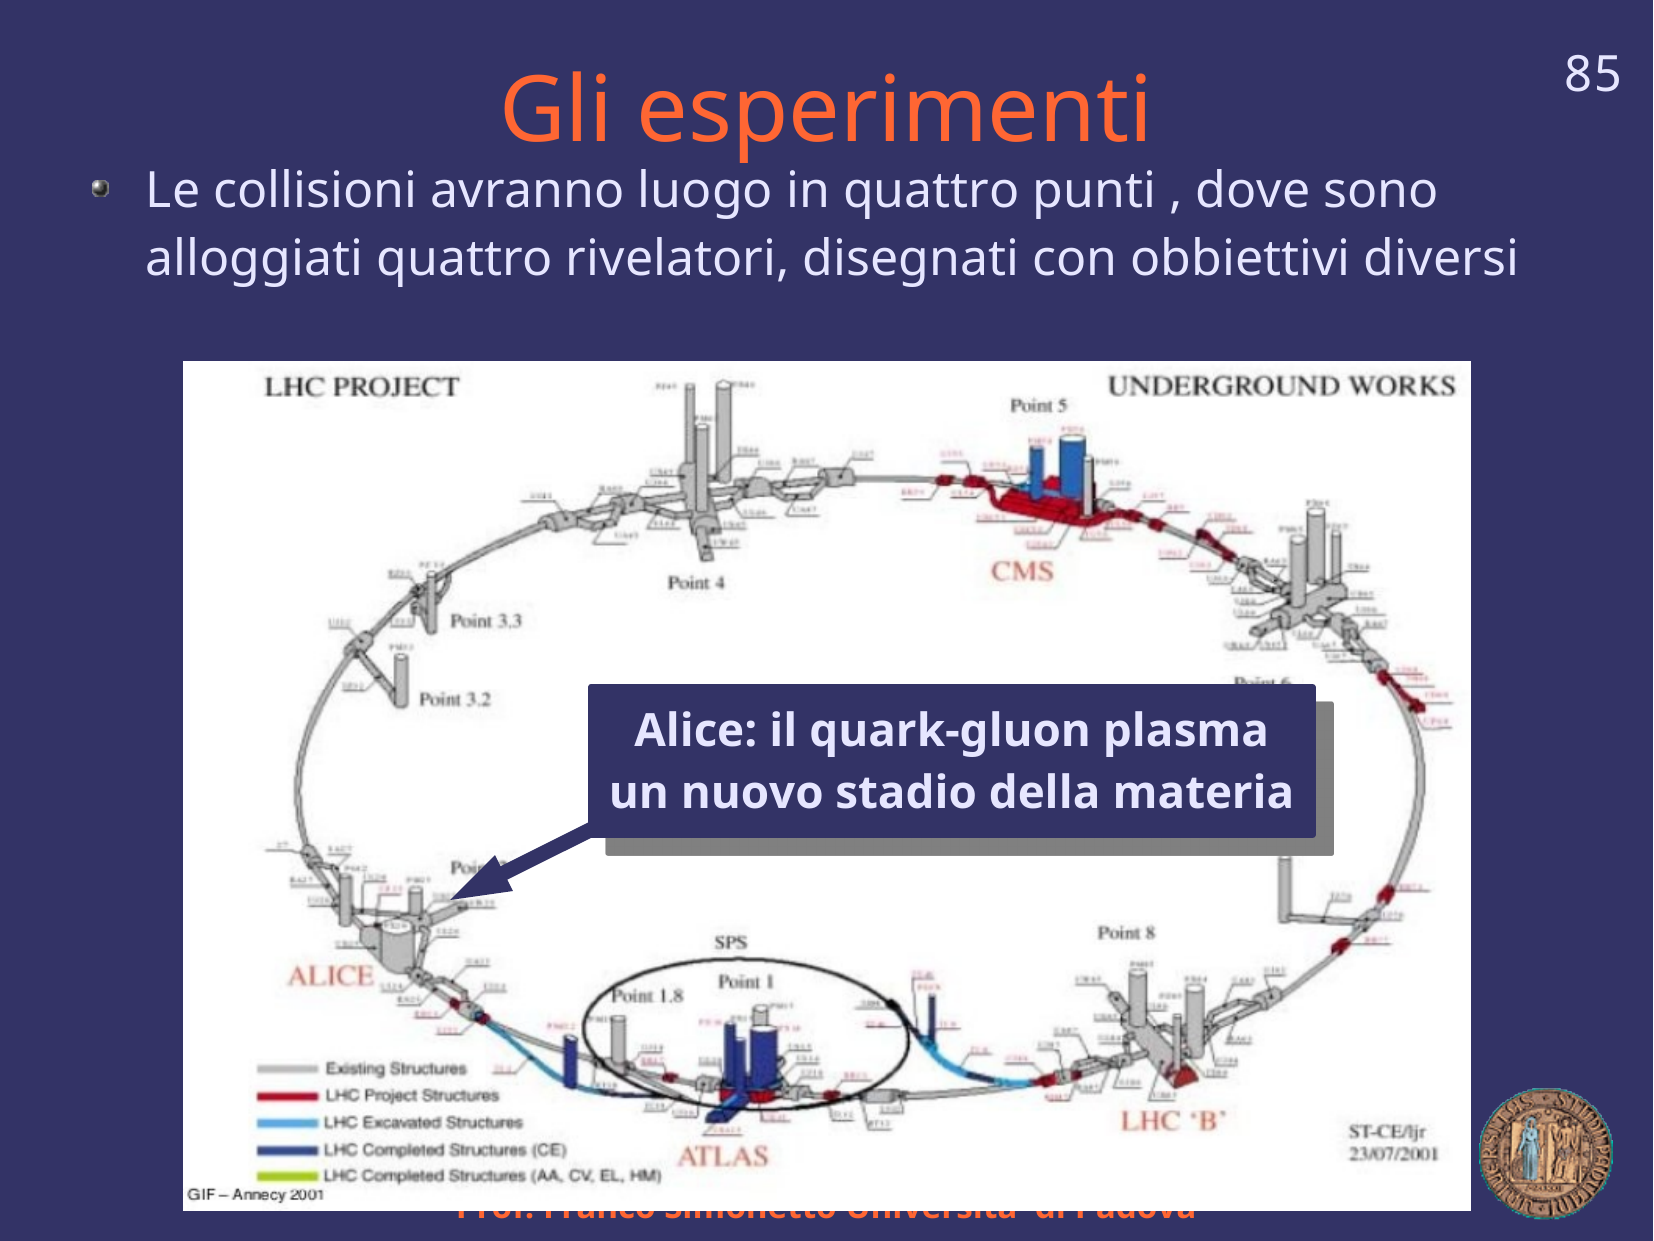

85
# Gli esperimenti
Le collisioni avranno luogo in quattro punti , dove sono alloggiati quattro rivelatori, disegnati con obbiettivi diversi
Alice: il quark-gluon plasma
un nuovo stadio della materia